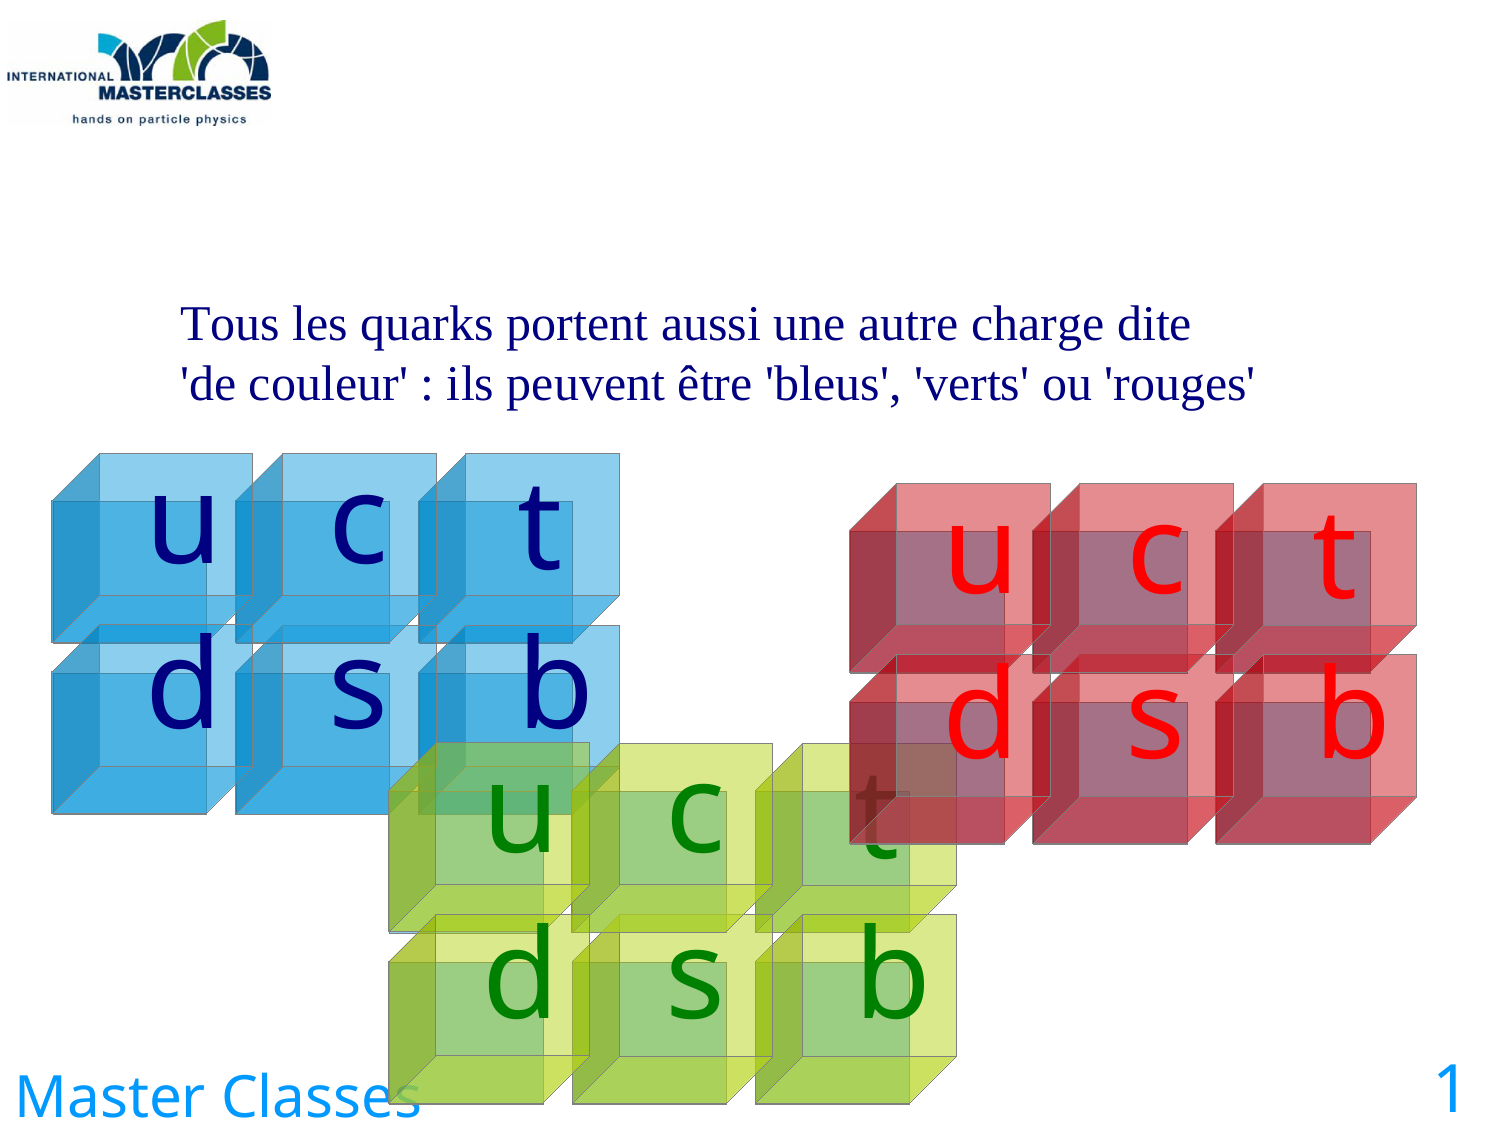

Tous les quarks portent aussi une autre charge dite
'de couleur' : ils peuvent être 'bleus', 'verts' ou 'rouges'
u
c
t
u
c
t
d
s
b
d
s
b
u
c
t
d
s
b
17
Master Classes 2013